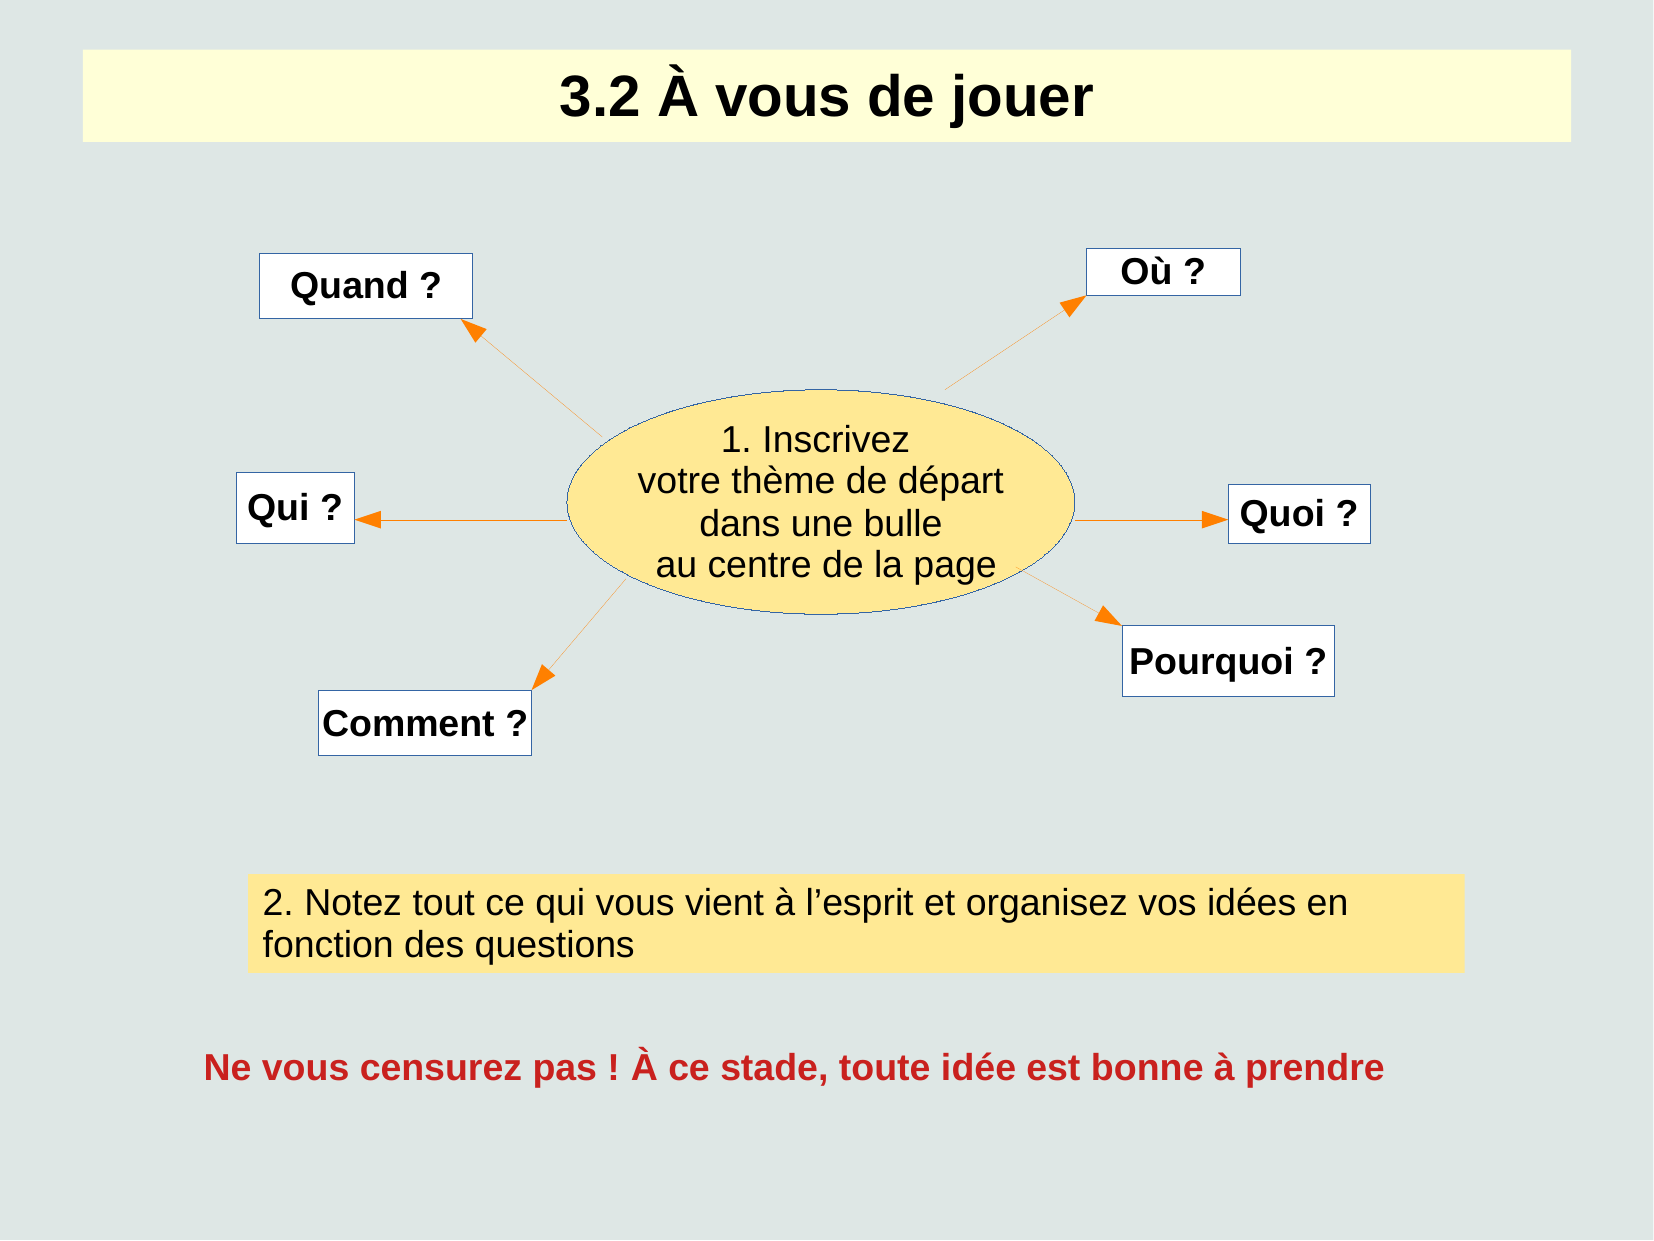

# 3.2 À vous de jouer
Où ?
Quand ?
1. Inscrivez
votre thème de départ
dans une bulle
 au centre de la page
Qui ?
Quoi ?
Pourquoi ?
Comment ?
2. Notez tout ce qui vous vient à l’esprit et organisez vos idées en fonction des questions
Ne vous censurez pas ! À ce stade, toute idée est bonne à prendre